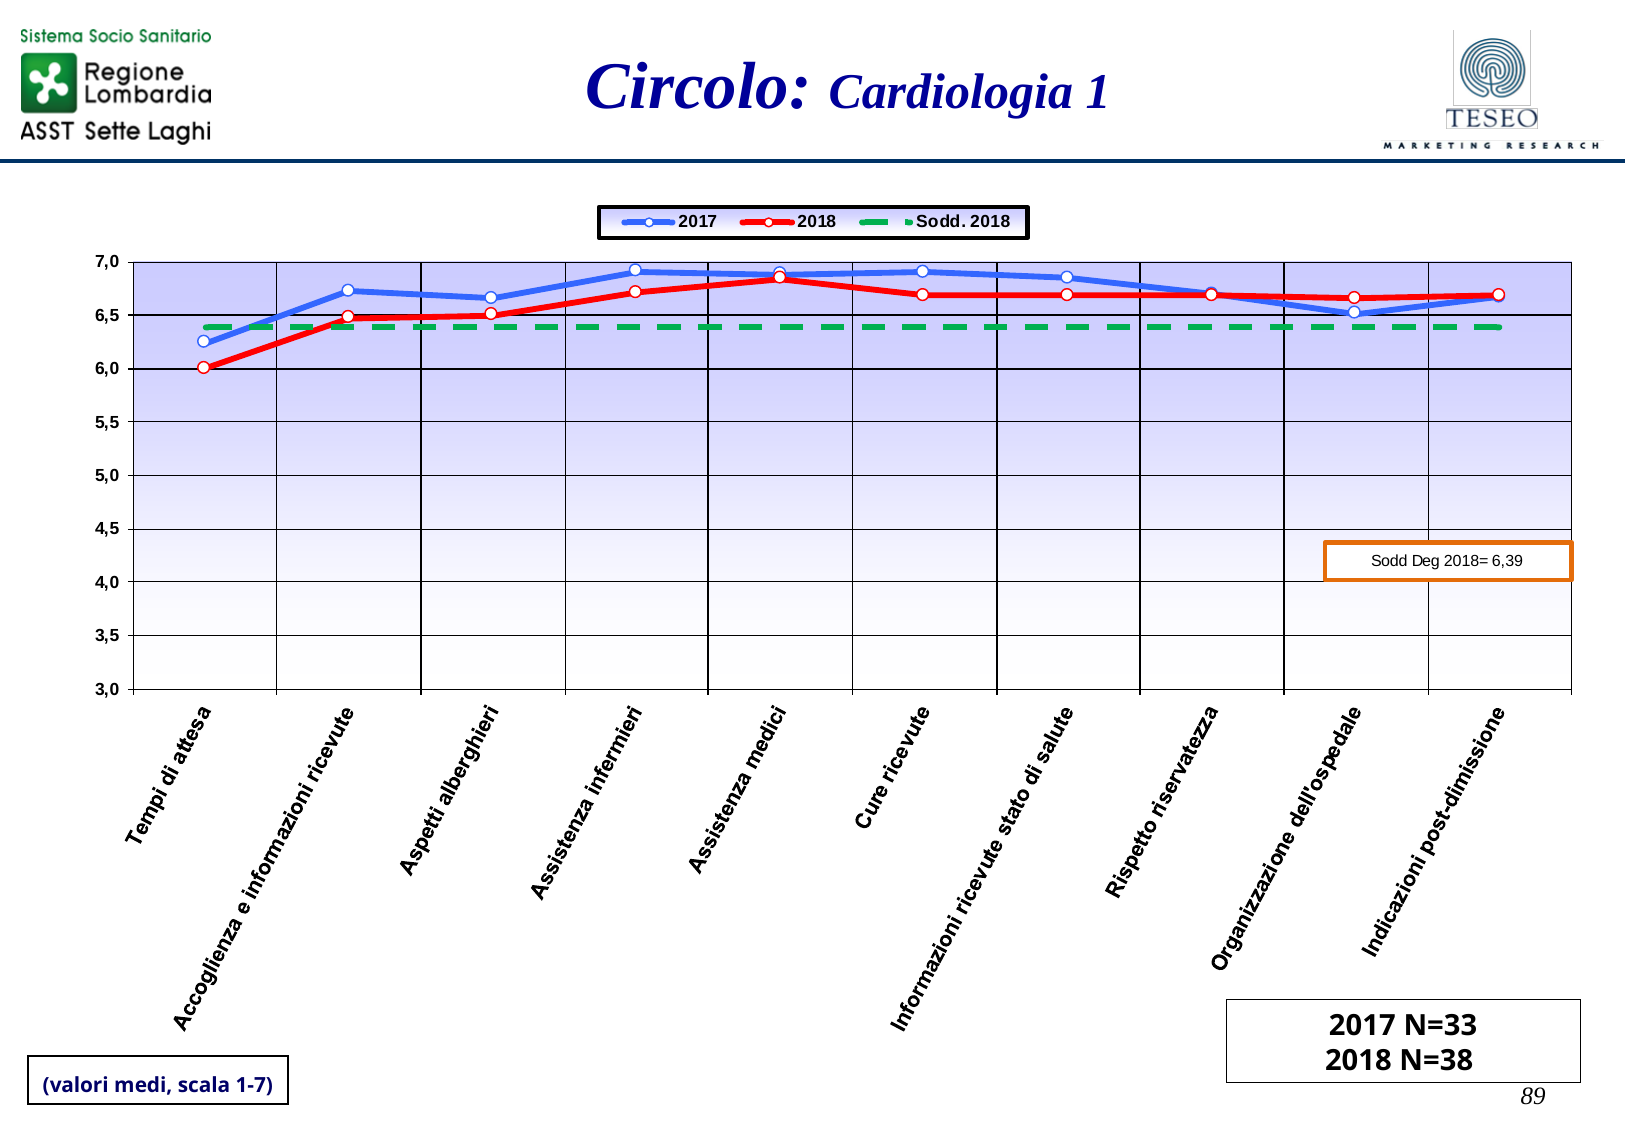

Circolo: Cardiologia 1
2017 N=33
2018 N=38
(valori medi, scala 1-7)